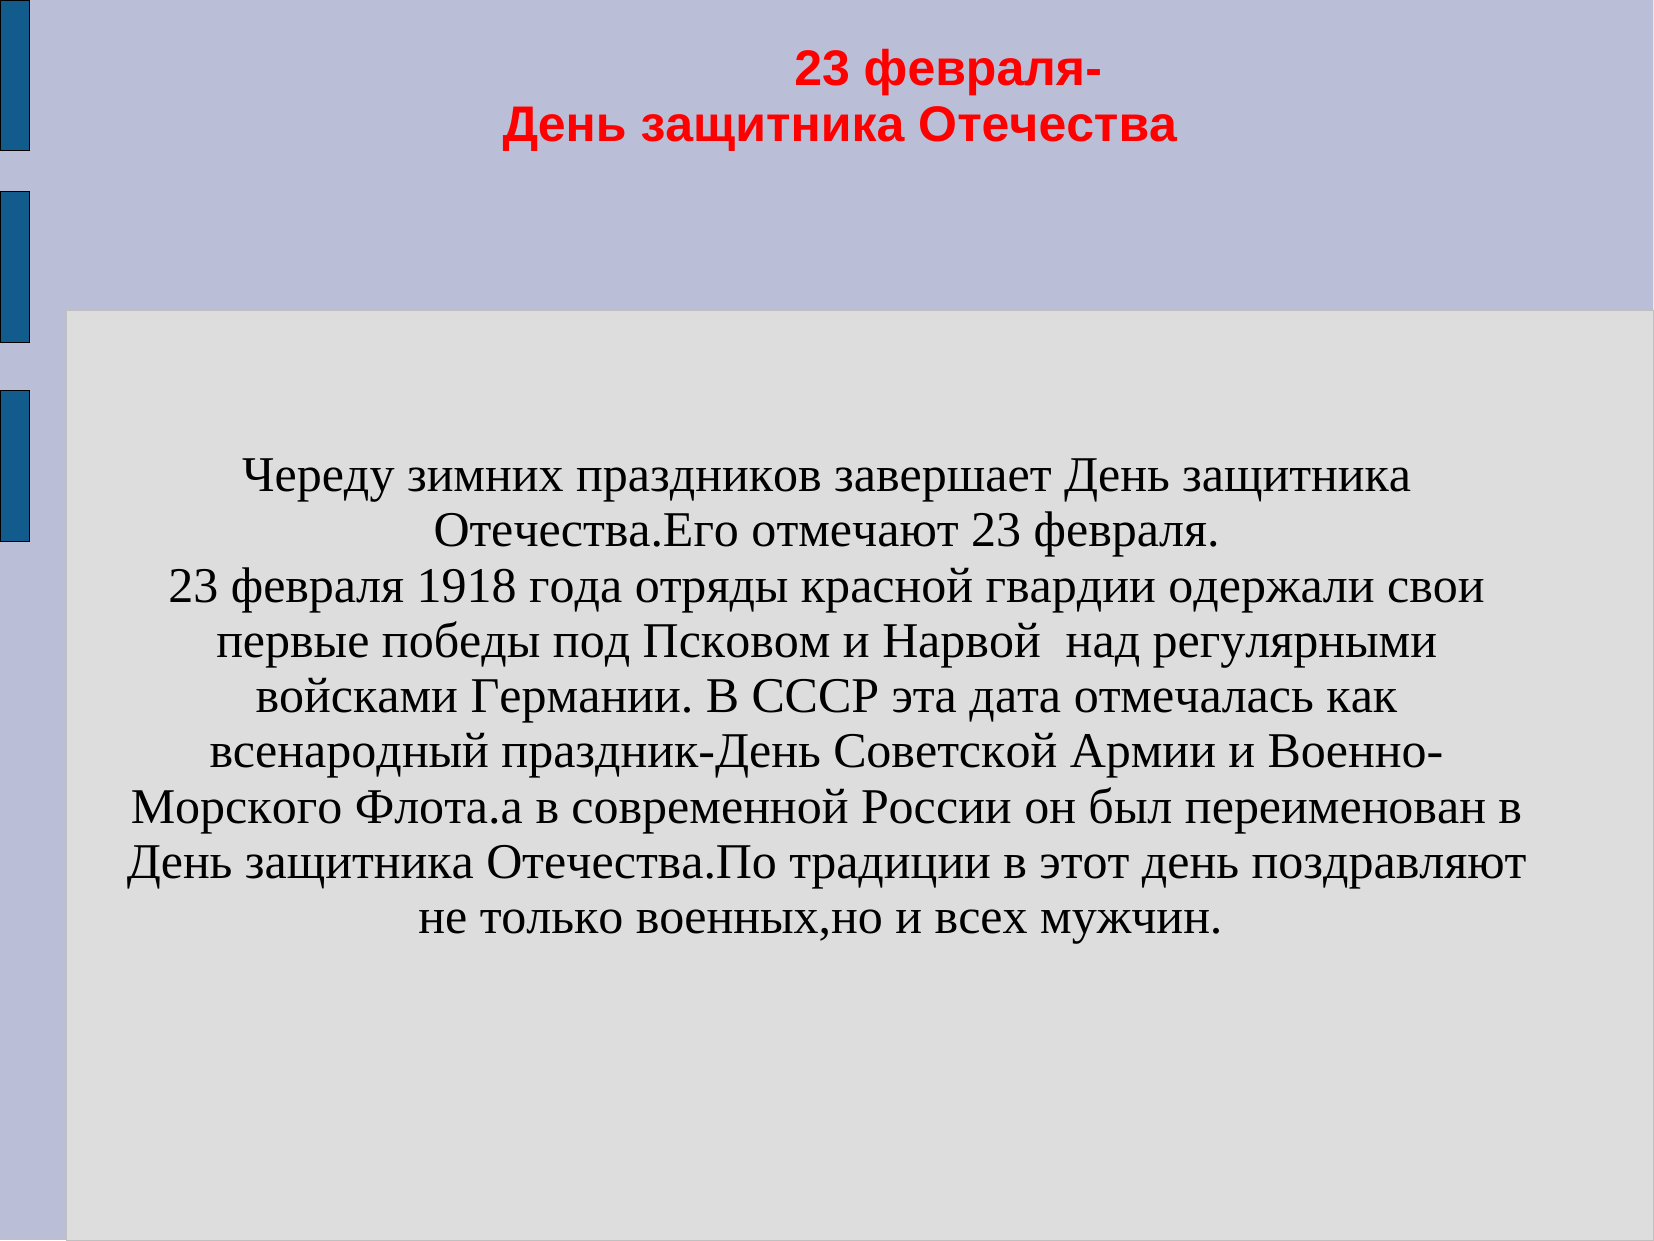

# 23 февраля- День защитника Отечества
Череду зимних праздников завершает День защитника Отечества.Его отмечают 23 февраля.
23 февраля 1918 года отряды красной гвардии одержали свои первые победы под Псковом и Нарвой над регулярными войсками Германии. В СССР эта дата отмечалась как всенародный праздник-День Советской Армии и Военно-Морского Флота.а в современной России он был переименован в День защитника Отечества.По традиции в этот день поздравляют не только военных,но и всех мужчин.